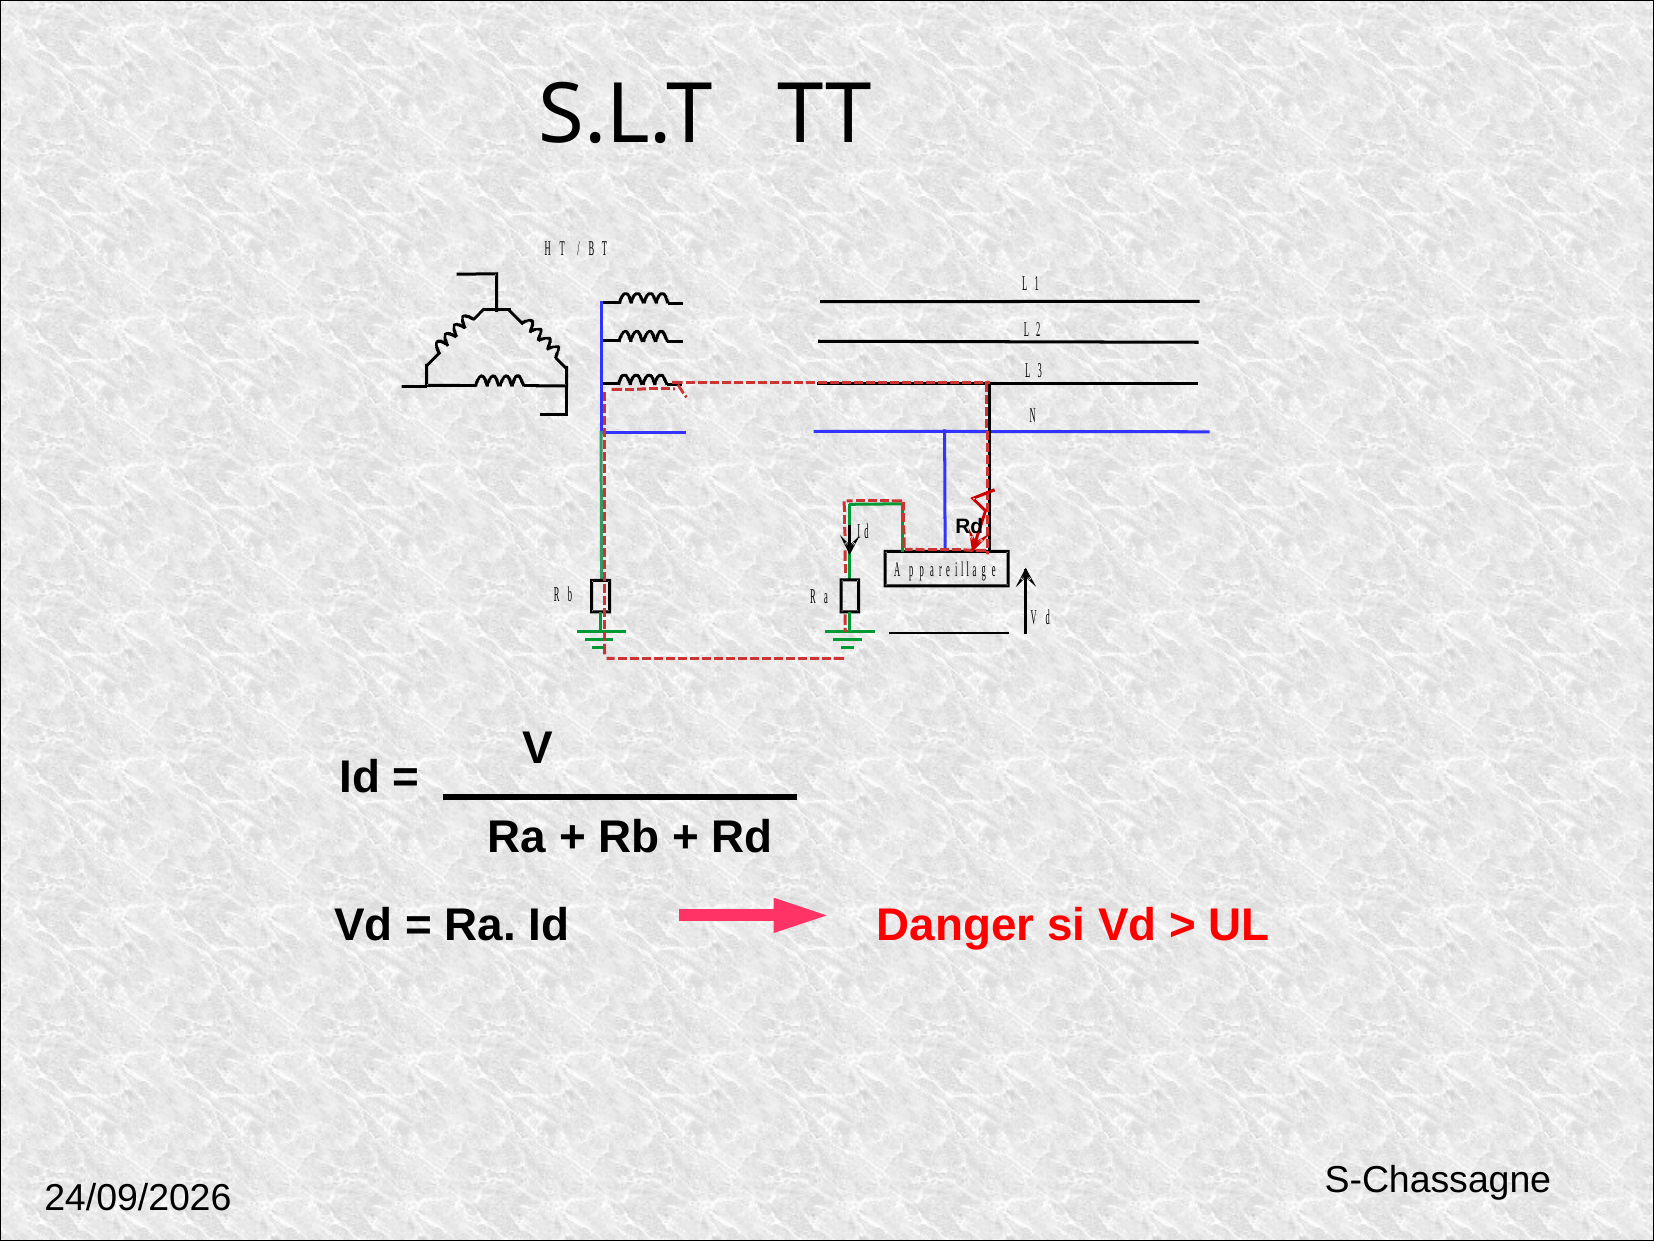

S.L.T TT
Rd
V
Ra + Rb + Rd
Id =
Vd = Ra. Id
Danger si Vd > UL